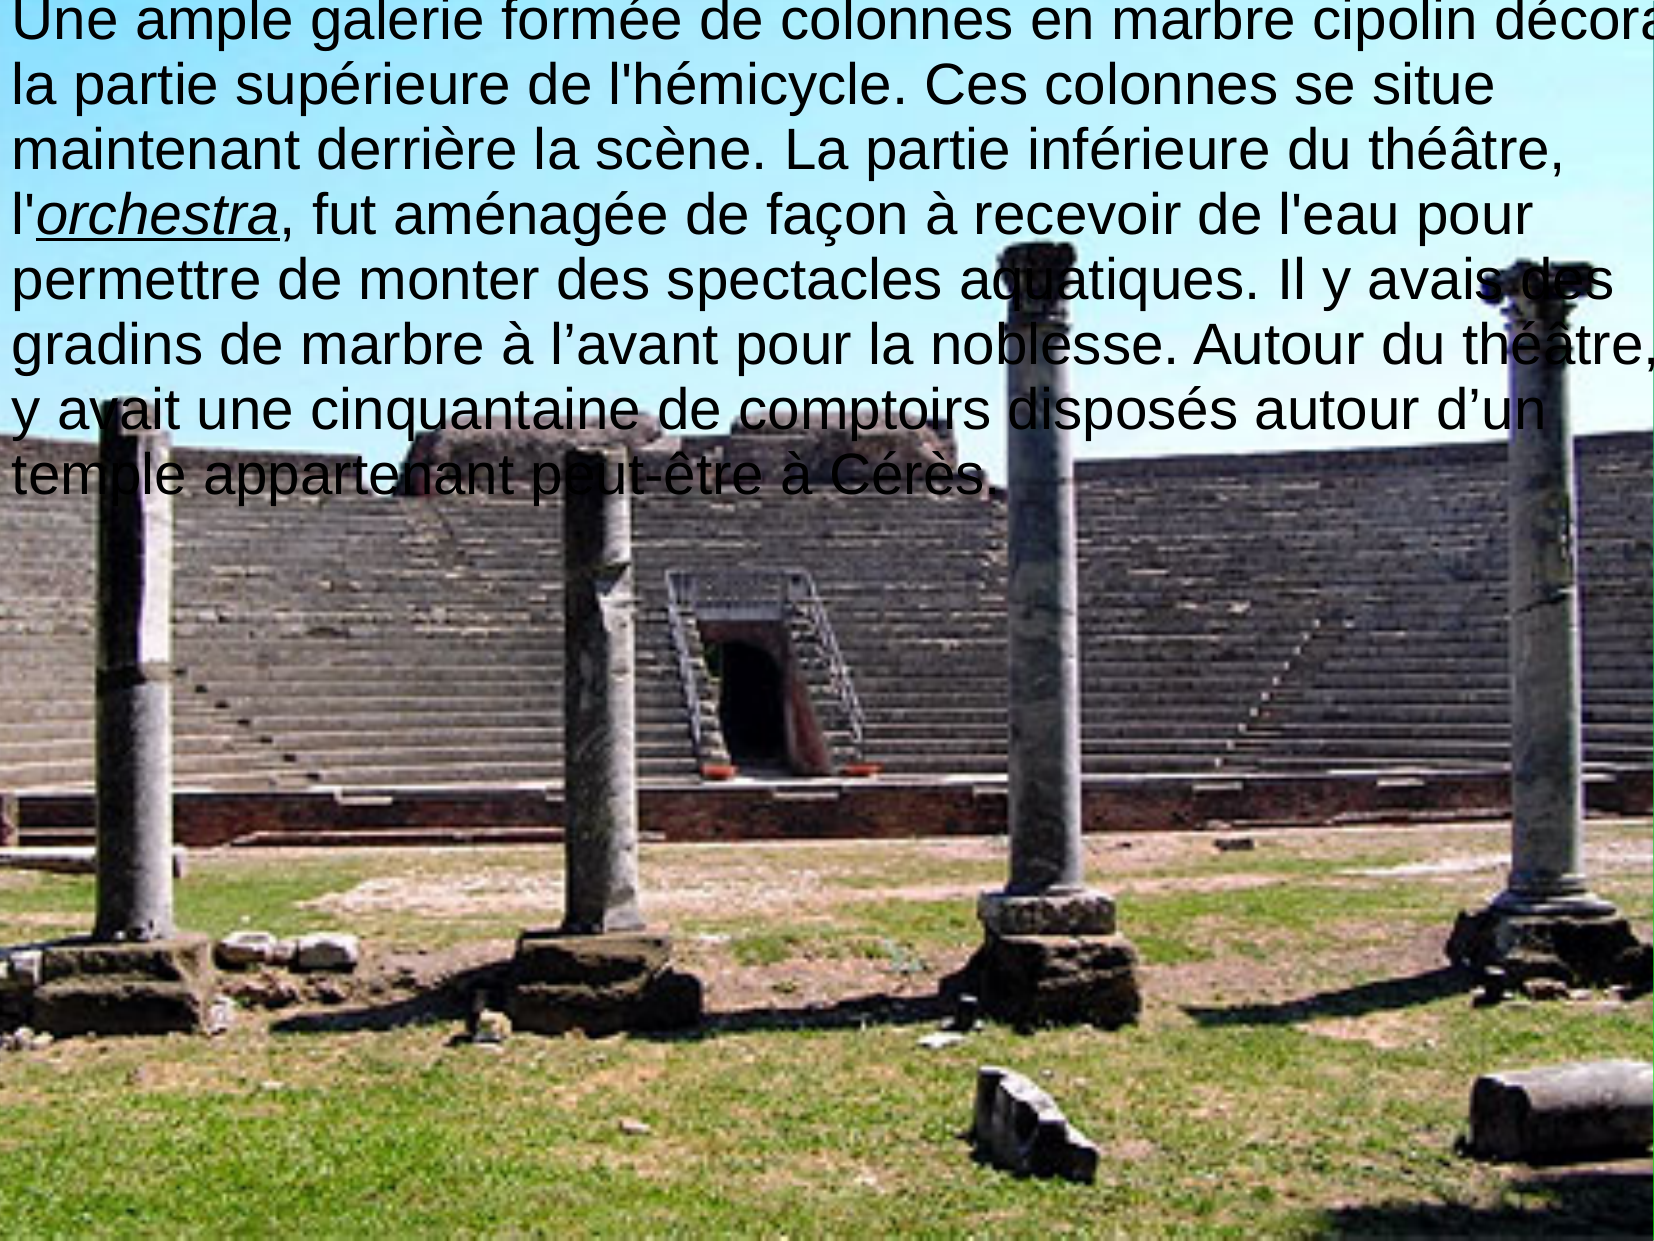

Une ample galerie formée de colonnes en marbre cipolin décorait la partie supérieure de l'hémicycle. Ces colonnes se situe maintenant derrière la scène. La partie inférieure du théâtre, l'orchestra, fut aménagée de façon à recevoir de l'eau pour permettre de monter des spectacles aquatiques. Il y avais des gradins de marbre à l’avant pour la noblesse. Autour du théâtre, il y avait une cinquantaine de comptoirs disposés autour d’un temple appartenant peut-être à Cérès.
# A quoi ressemblais le théâtre d'Ostie ?